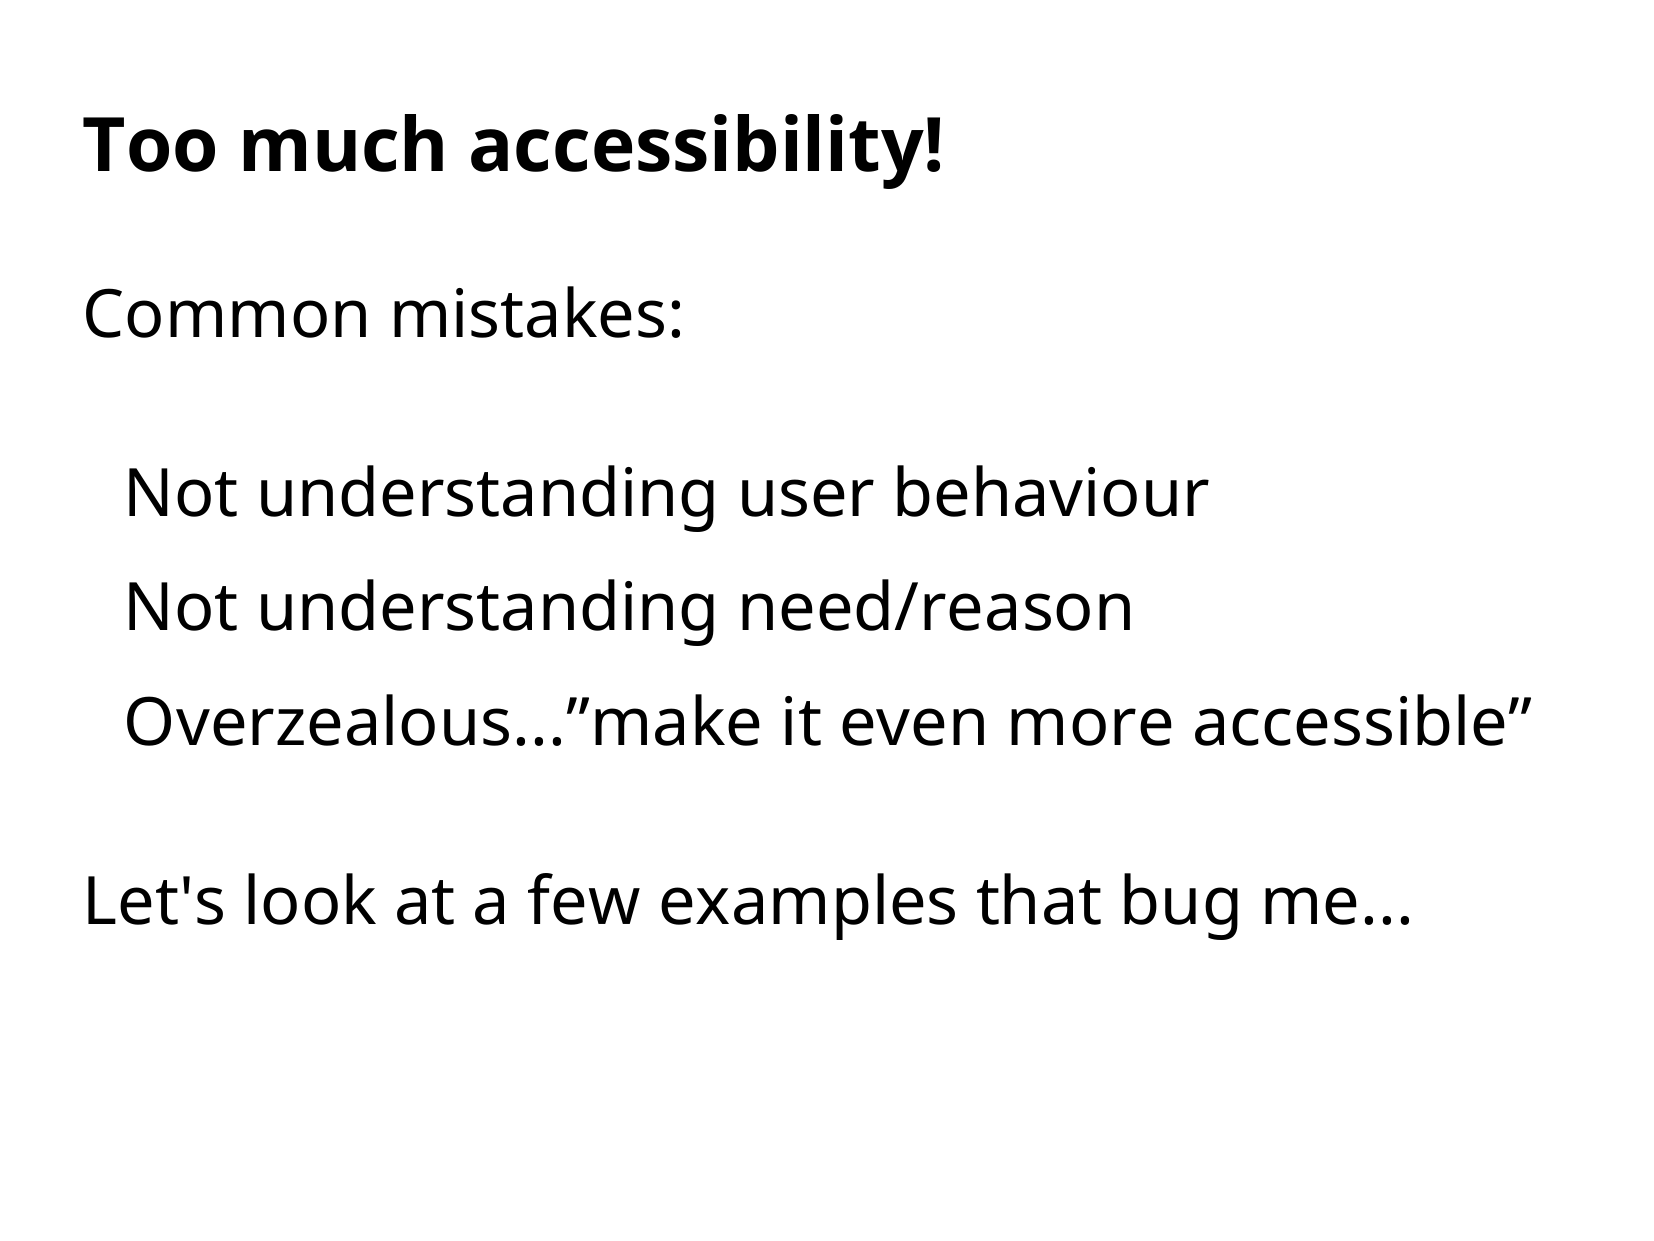

# Too much accessibility!
Common mistakes:
Not understanding user behaviour
Not understanding need/reason
Overzealous...”make it even more accessible”
Let's look at a few examples that bug me...